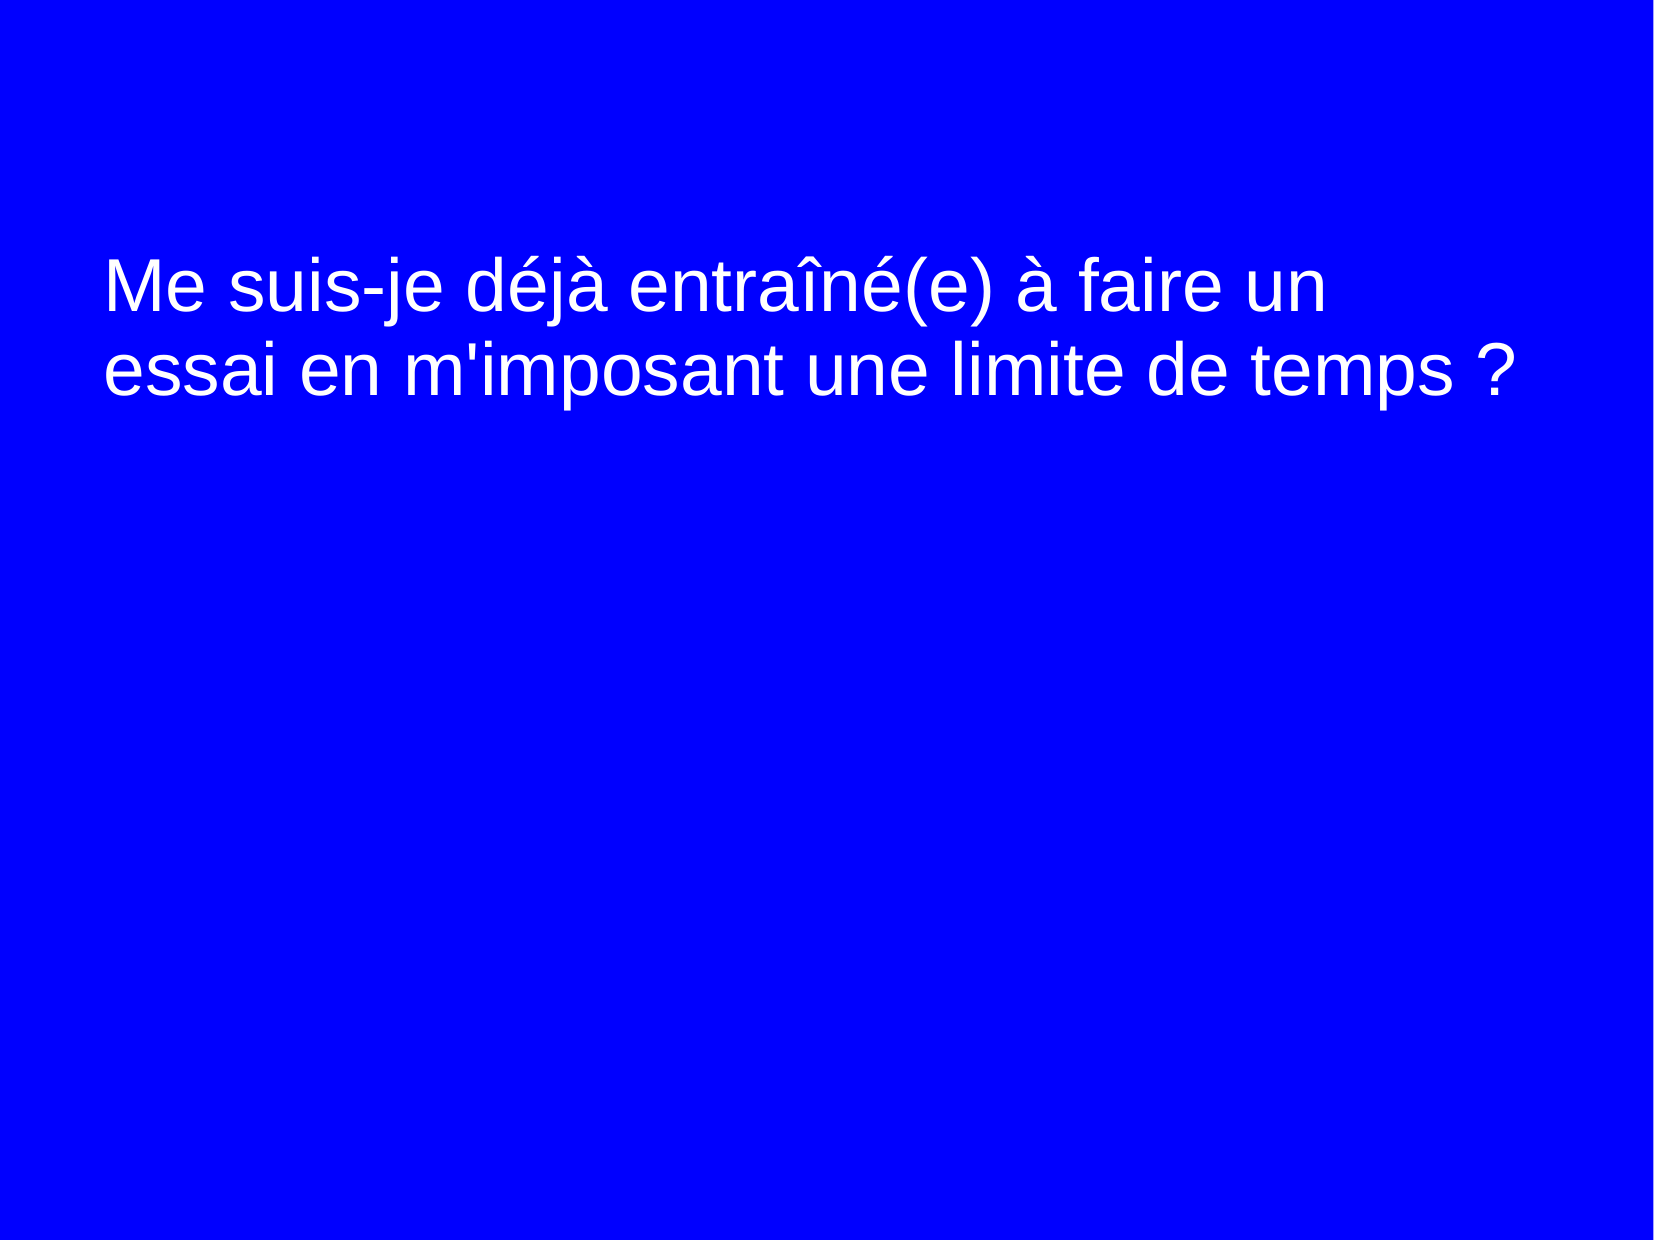

Me suis-je déjà entraîné(e) à faire un essai en m'imposant une limite de temps ?